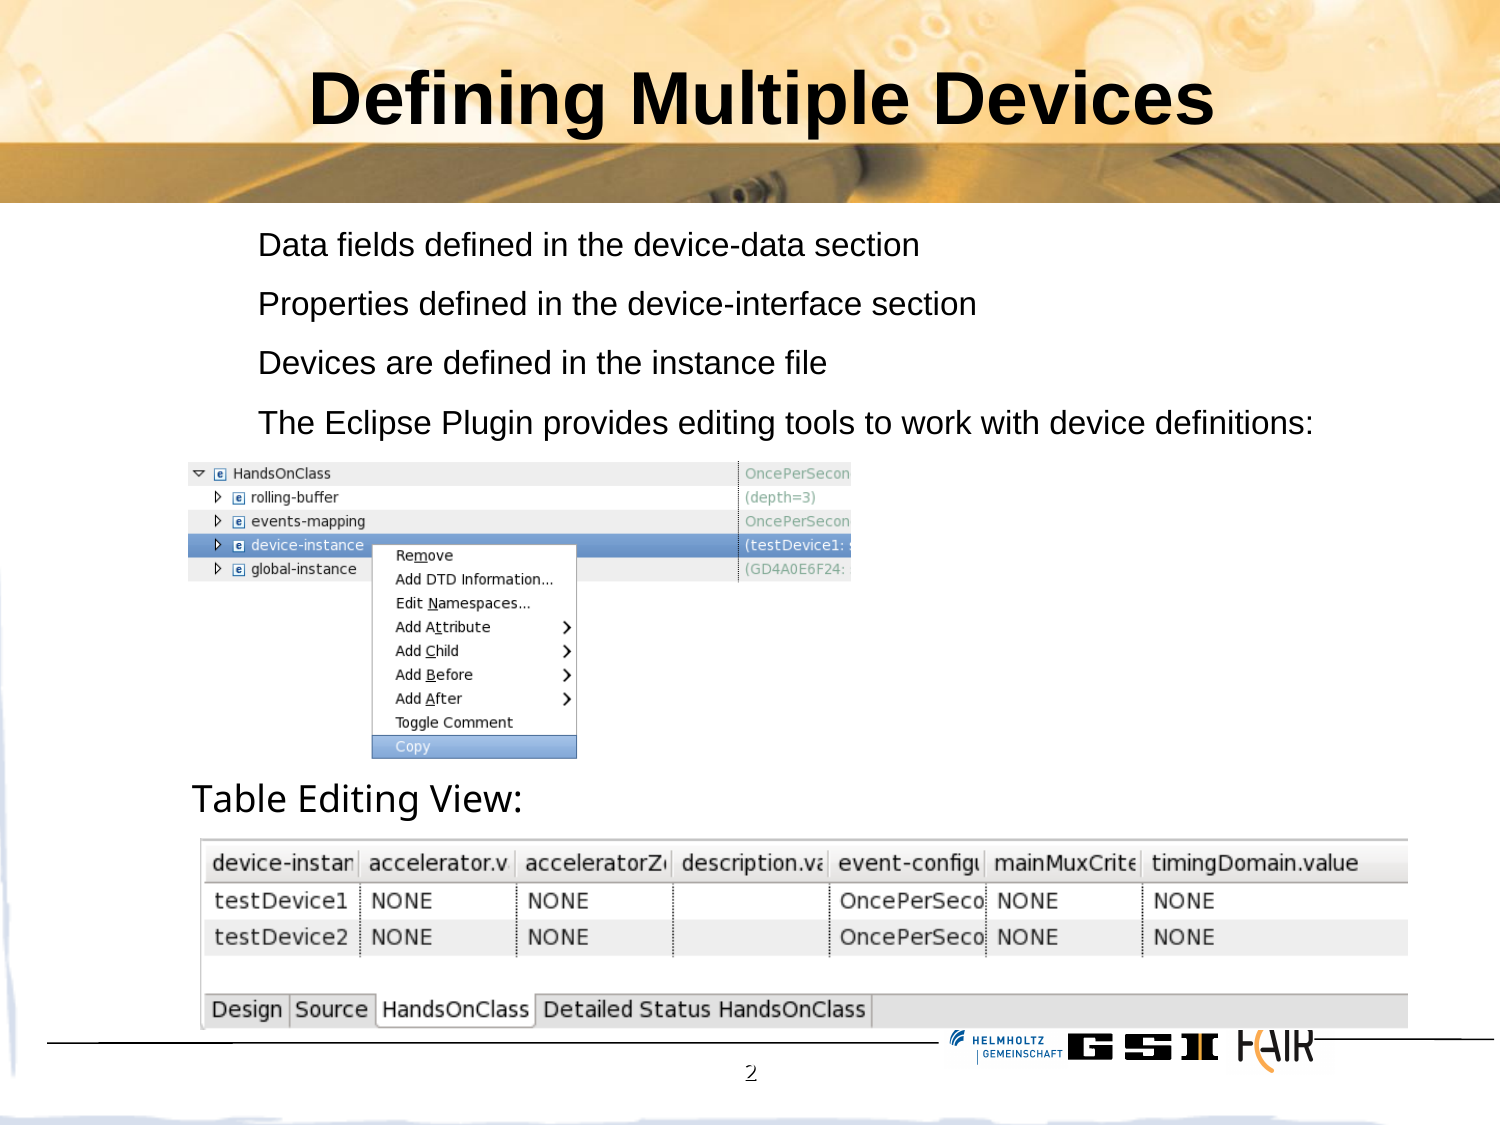

Defining Multiple Devices
# Data fields defined in the device-data section
Properties defined in the device-interface section
Devices are defined in the instance file
The Eclipse Plugin provides editing tools to work with device definitions:
Table Editing View: